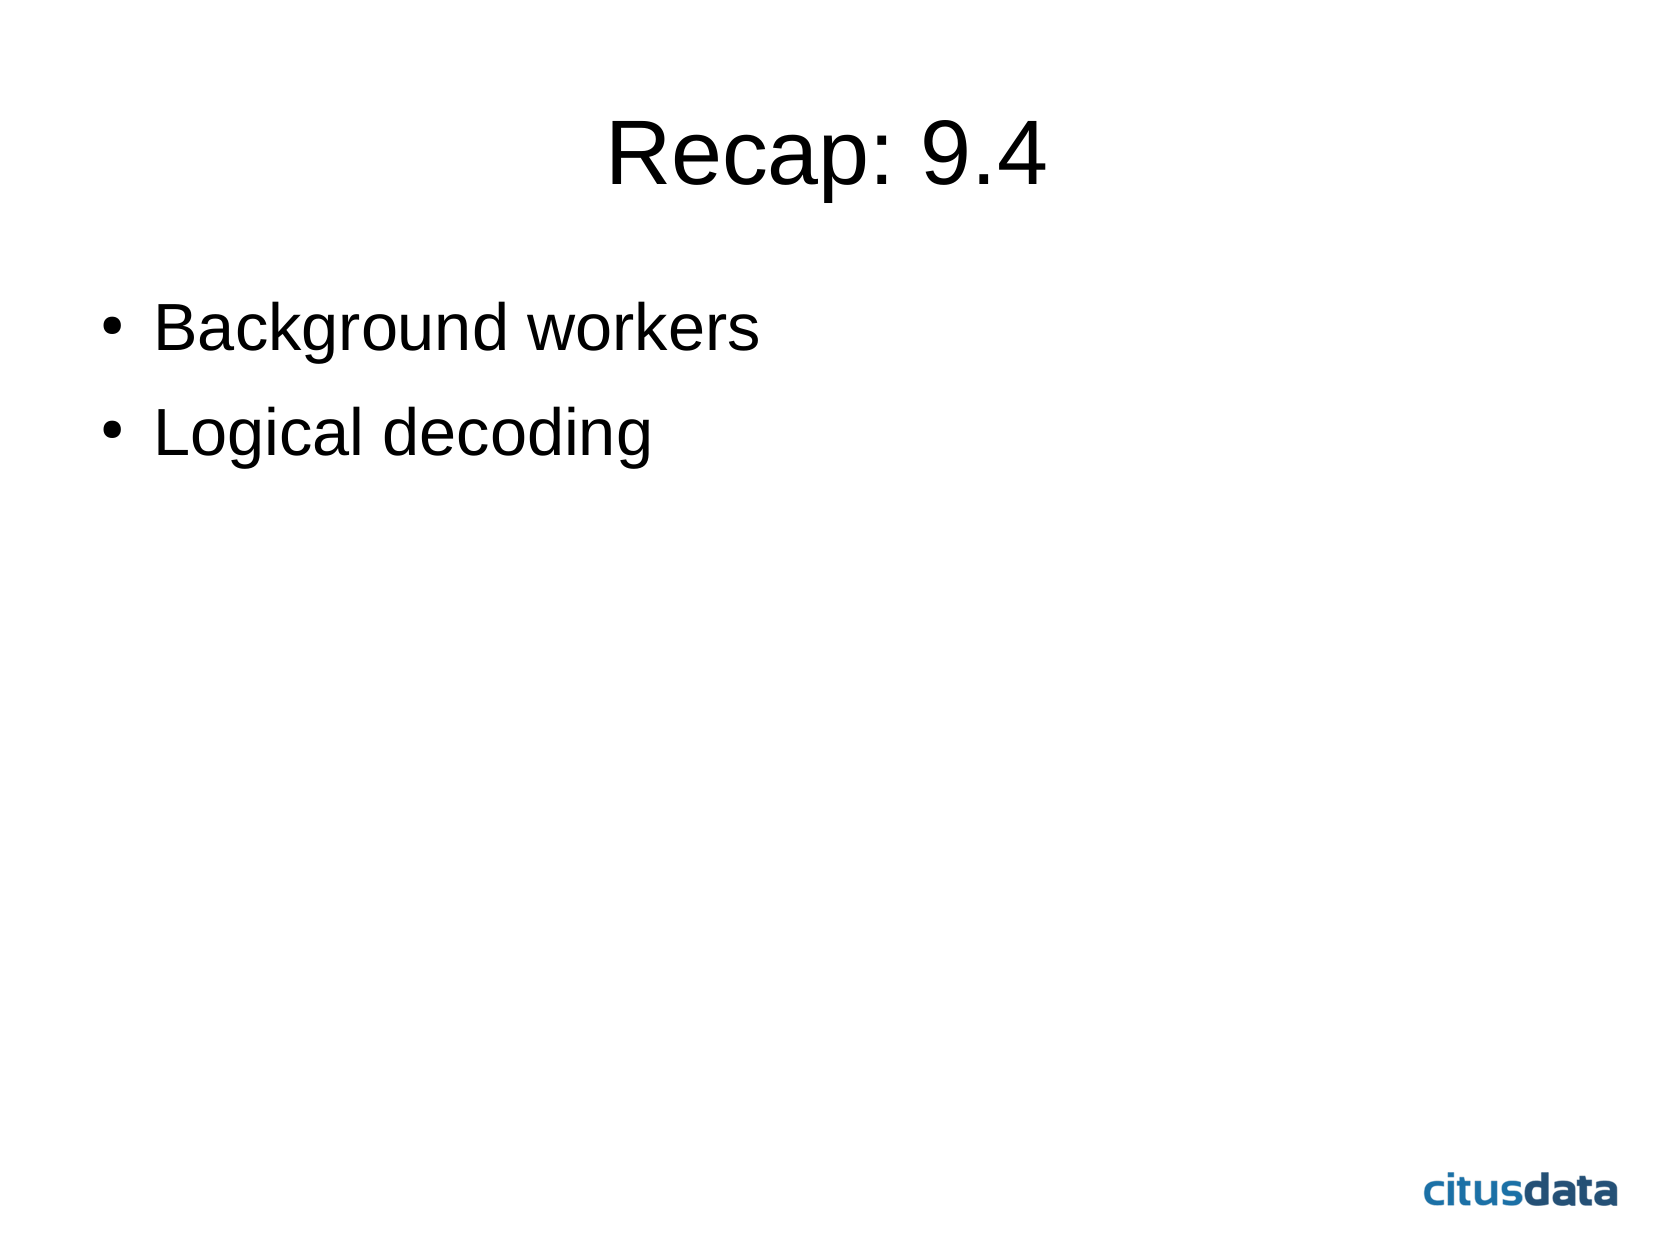

# Recap: 9.4
Background workers
Logical decoding